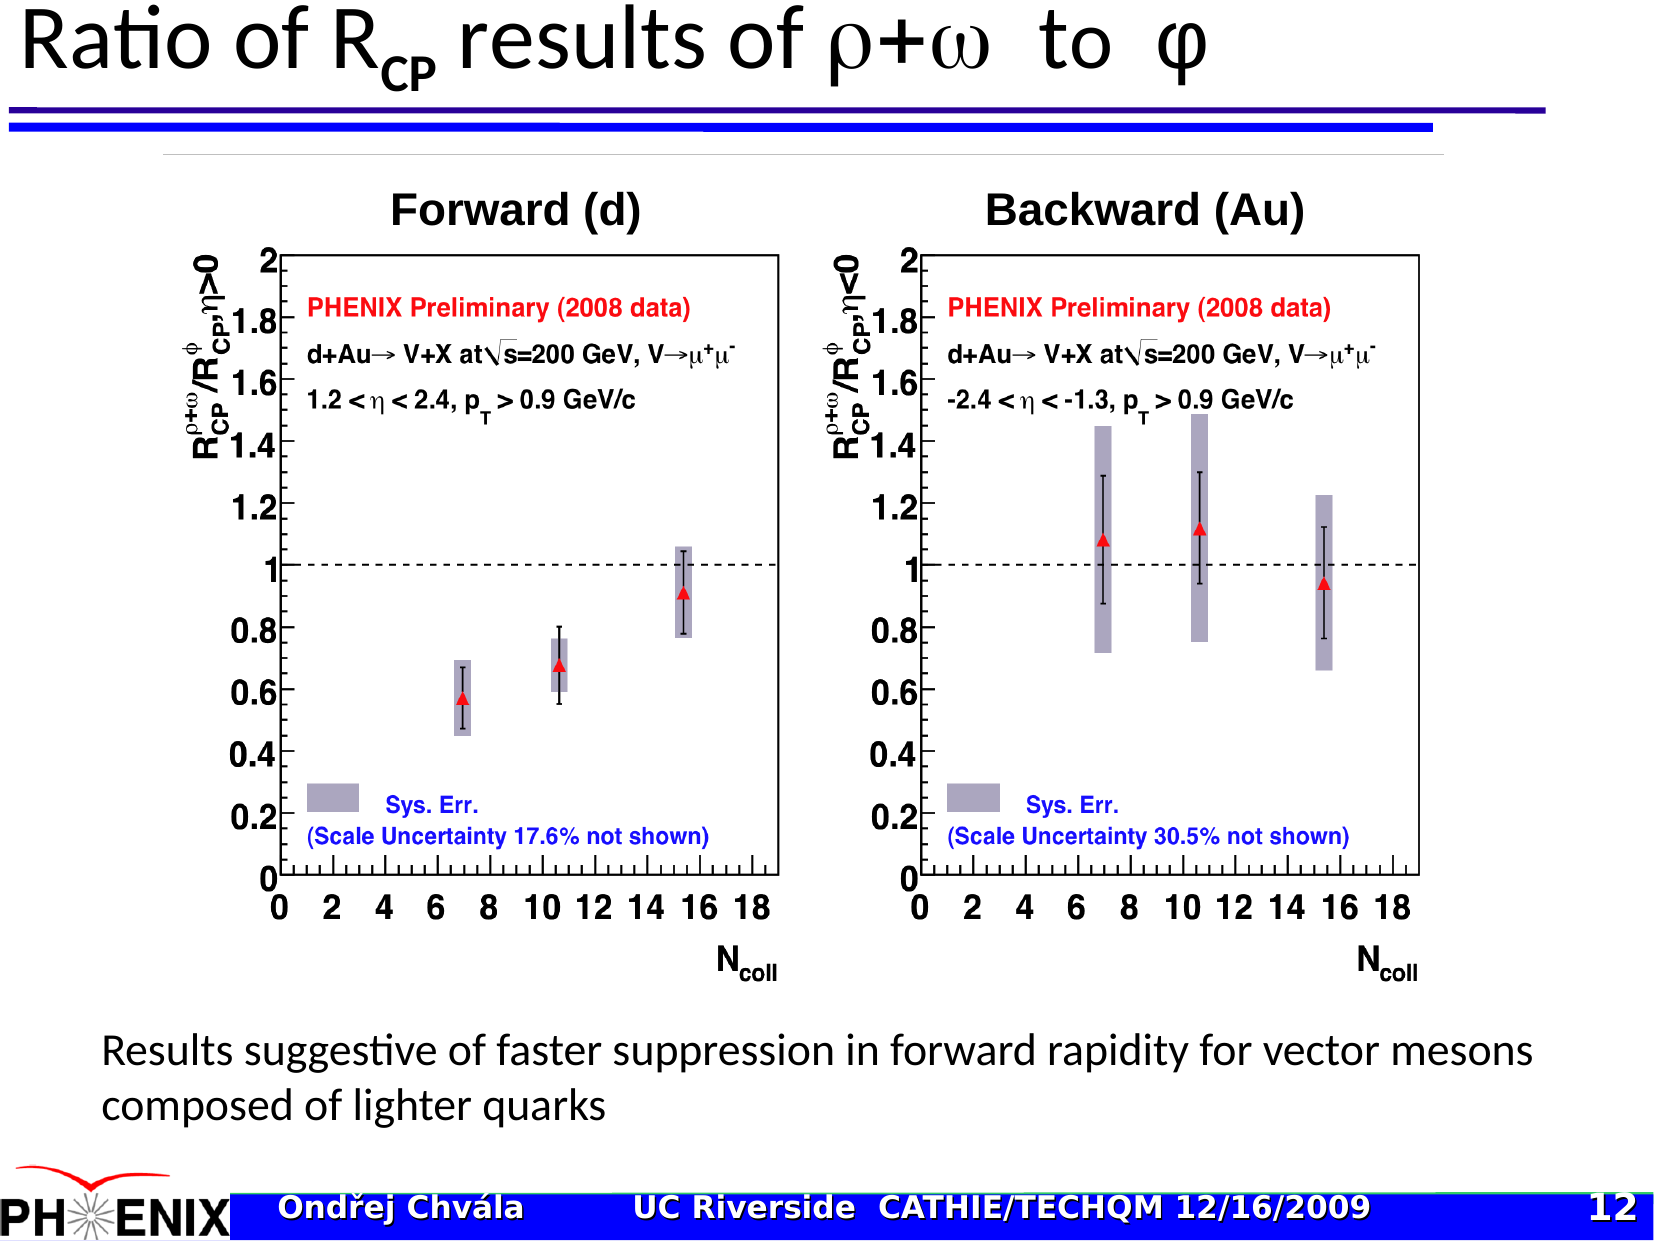

# Ratio of RCP results of toφ
Backward (Au)
Forward (d)
Results suggestive of faster suppression in forward rapidity for vector mesons
composed of lighter quarks